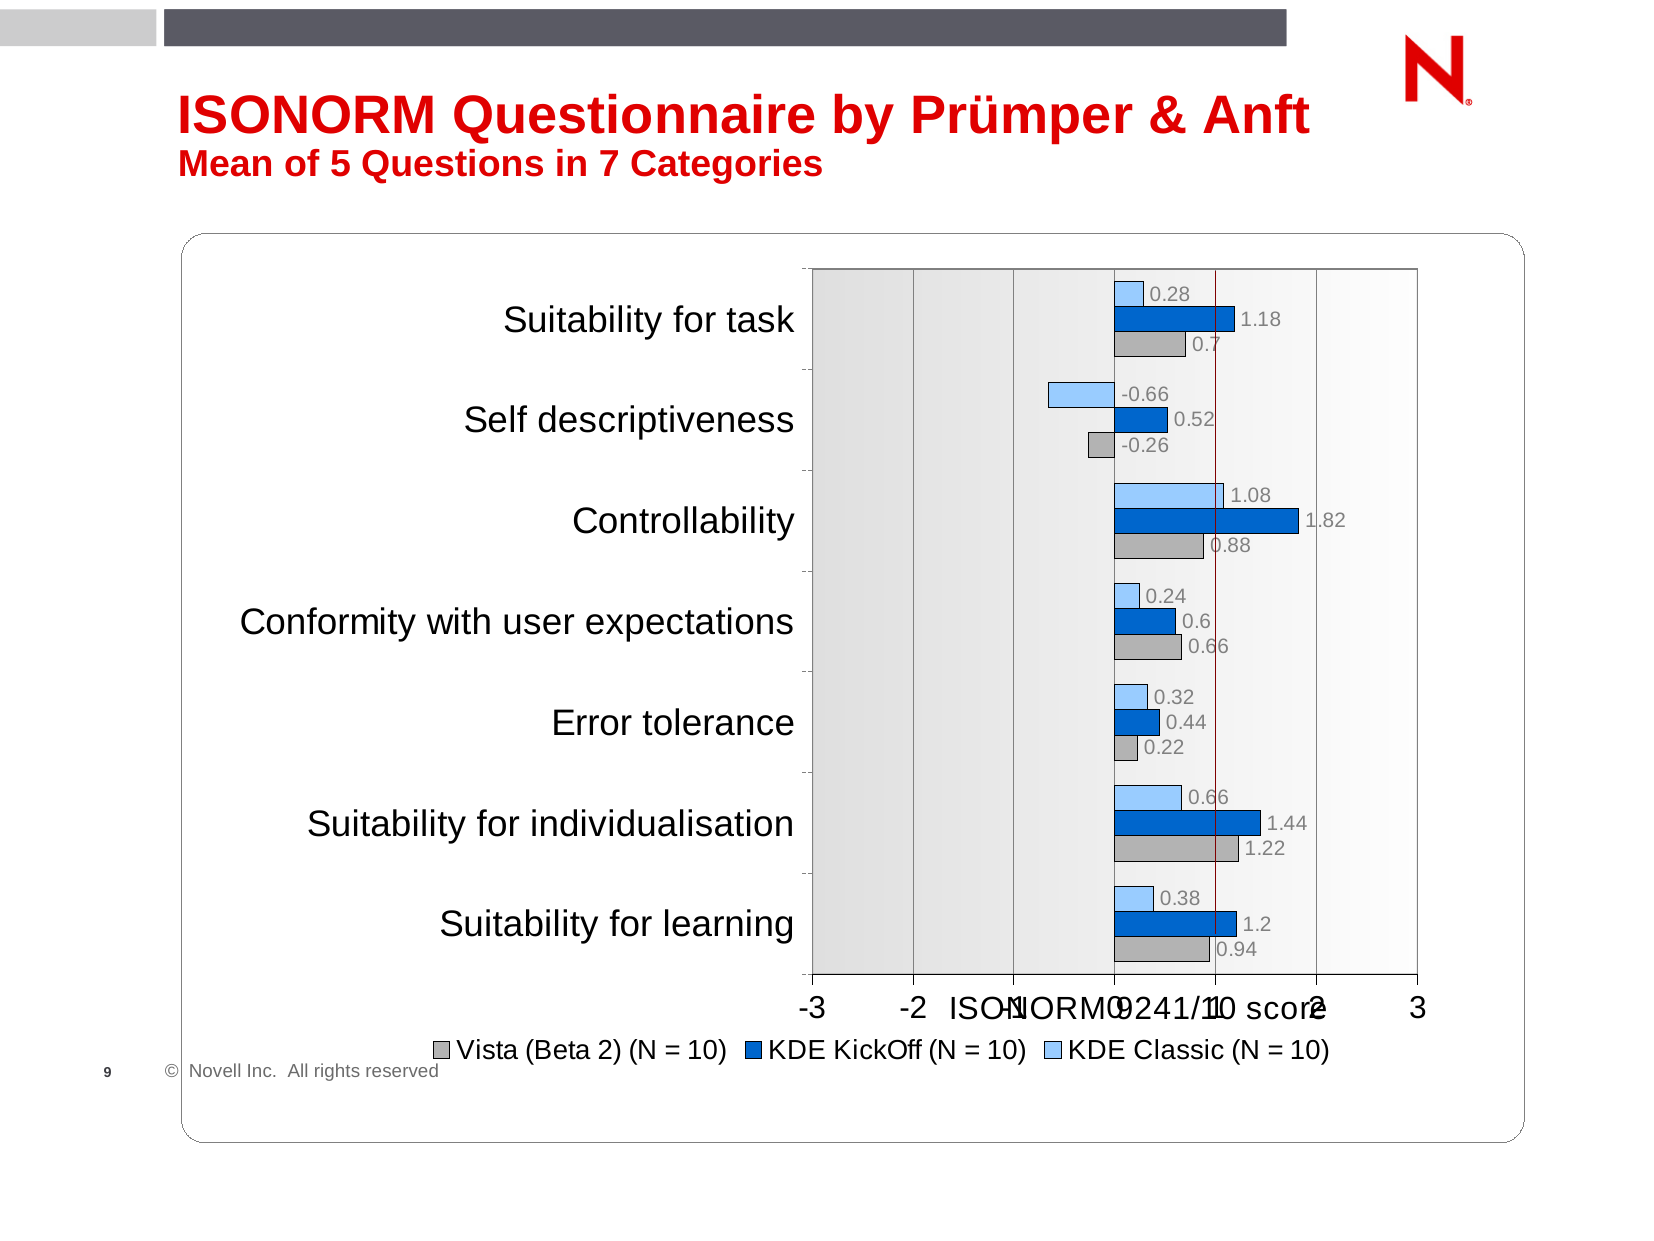

# ISONORM Questionnaire by Prümper & Anft Mean of 5 Questions in 7 Categories
### Chart
| Category | KDE Classic (N = 10) | KDE KickOff (N = 10) | Vista (Beta 2) (N = 10) |
|---|---|---|---|
| Suitability for task | 0.28 | 1.18 | 0.7 |
| Self descriptiveness | -0.66 | 0.52 | -0.26 |
| Controllability | 1.08 | 1.82 | 0.88 |
| Conformity with user expectations | 0.24 | 0.6 | 0.66 |
| Error tolerance | 0.32 | 0.44 | 0.22 |
| Suitability for individualisation | 0.66 | 1.44 | 1.22 |
| Suitability for learning | 0.38 | 1.2 | 0.94 |